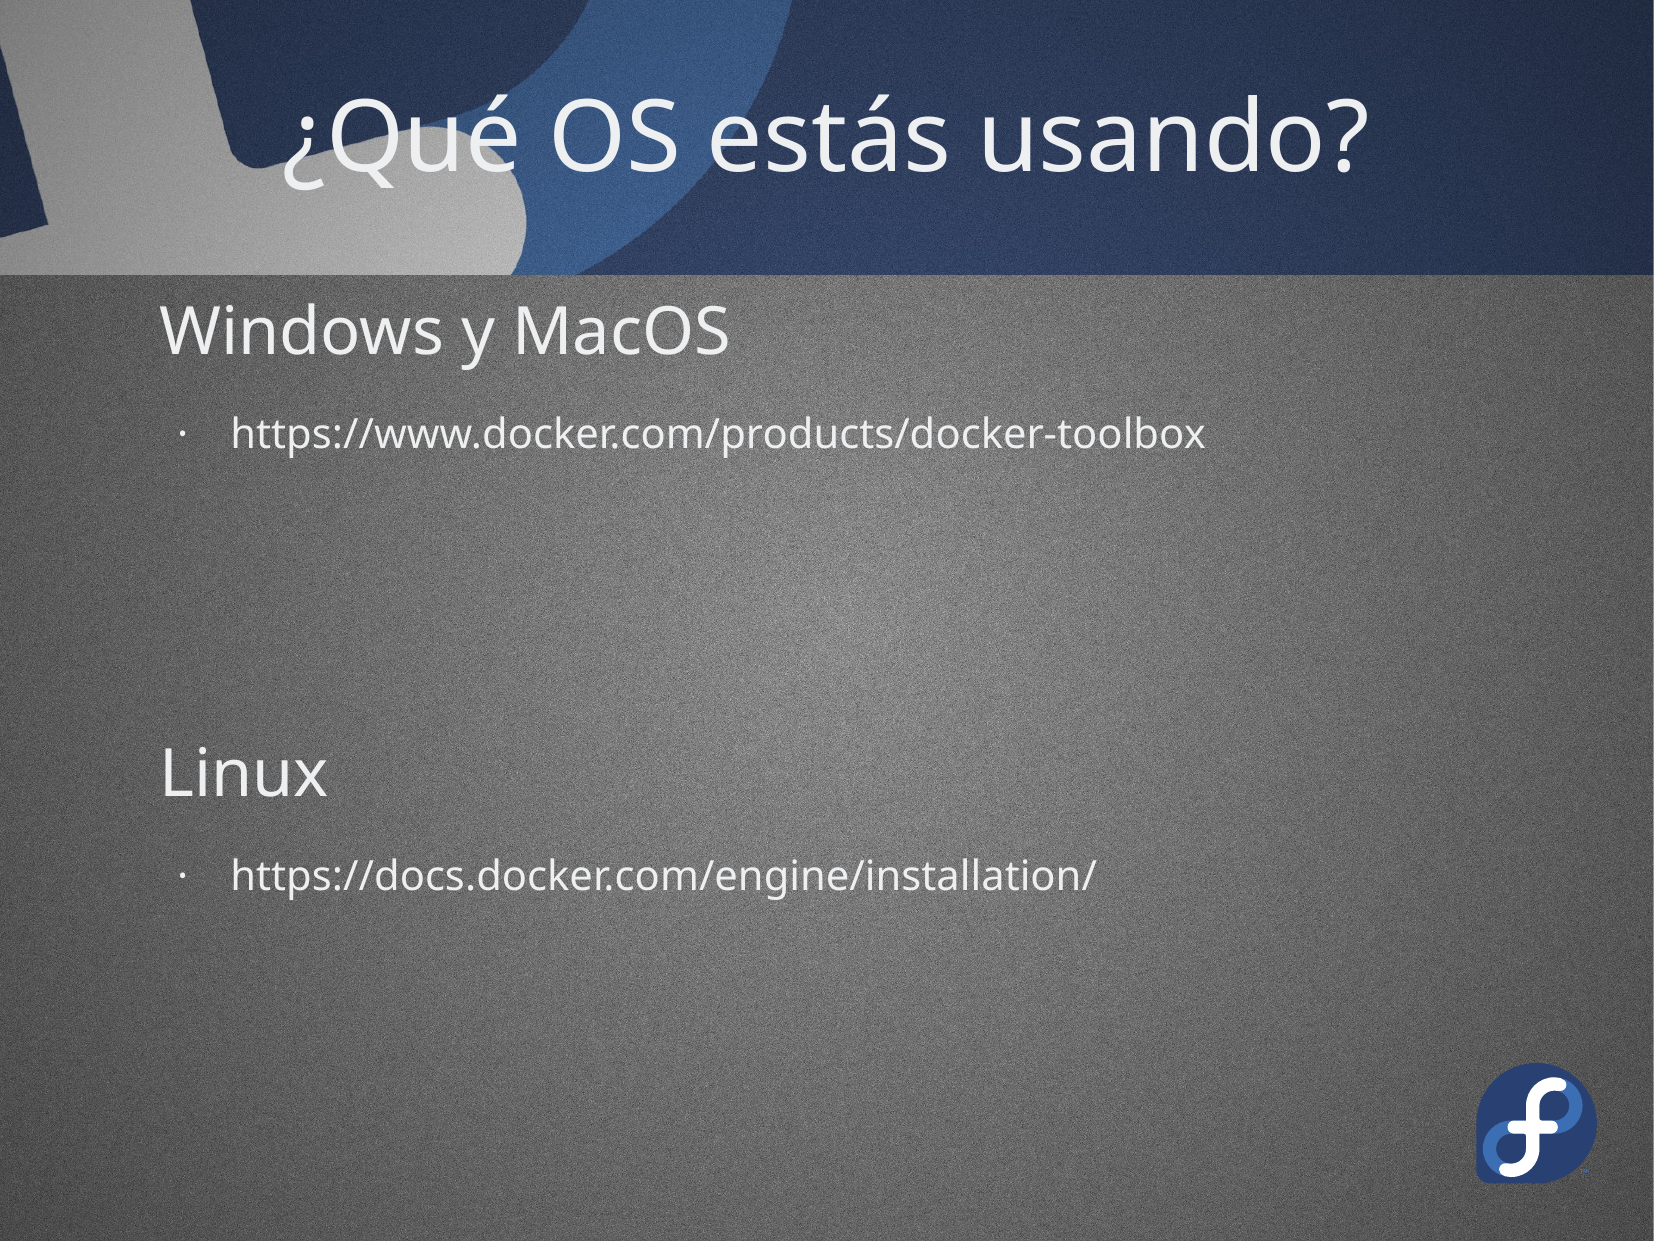

# ¿Qué OS estás usando?
Windows y MacOS
https://www.docker.com/products/docker-toolbox
Linux
https://docs.docker.com/engine/installation/